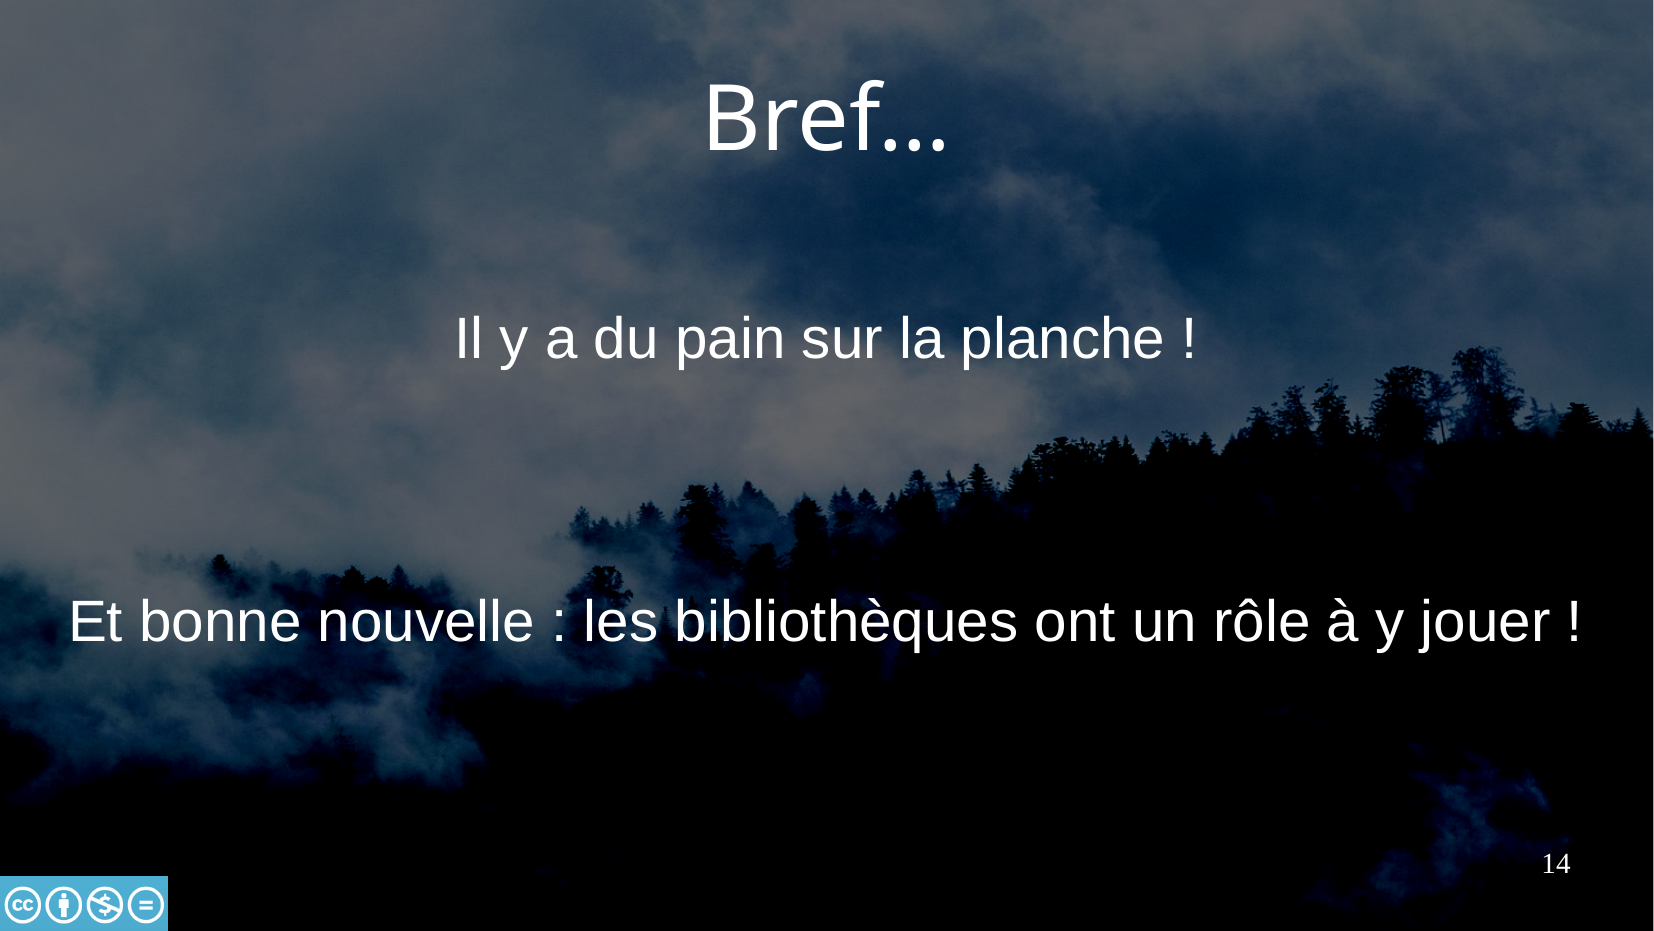

# Bref…
Il y a du pain sur la planche !
Et bonne nouvelle : les bibliothèques ont un rôle à y jouer !
14